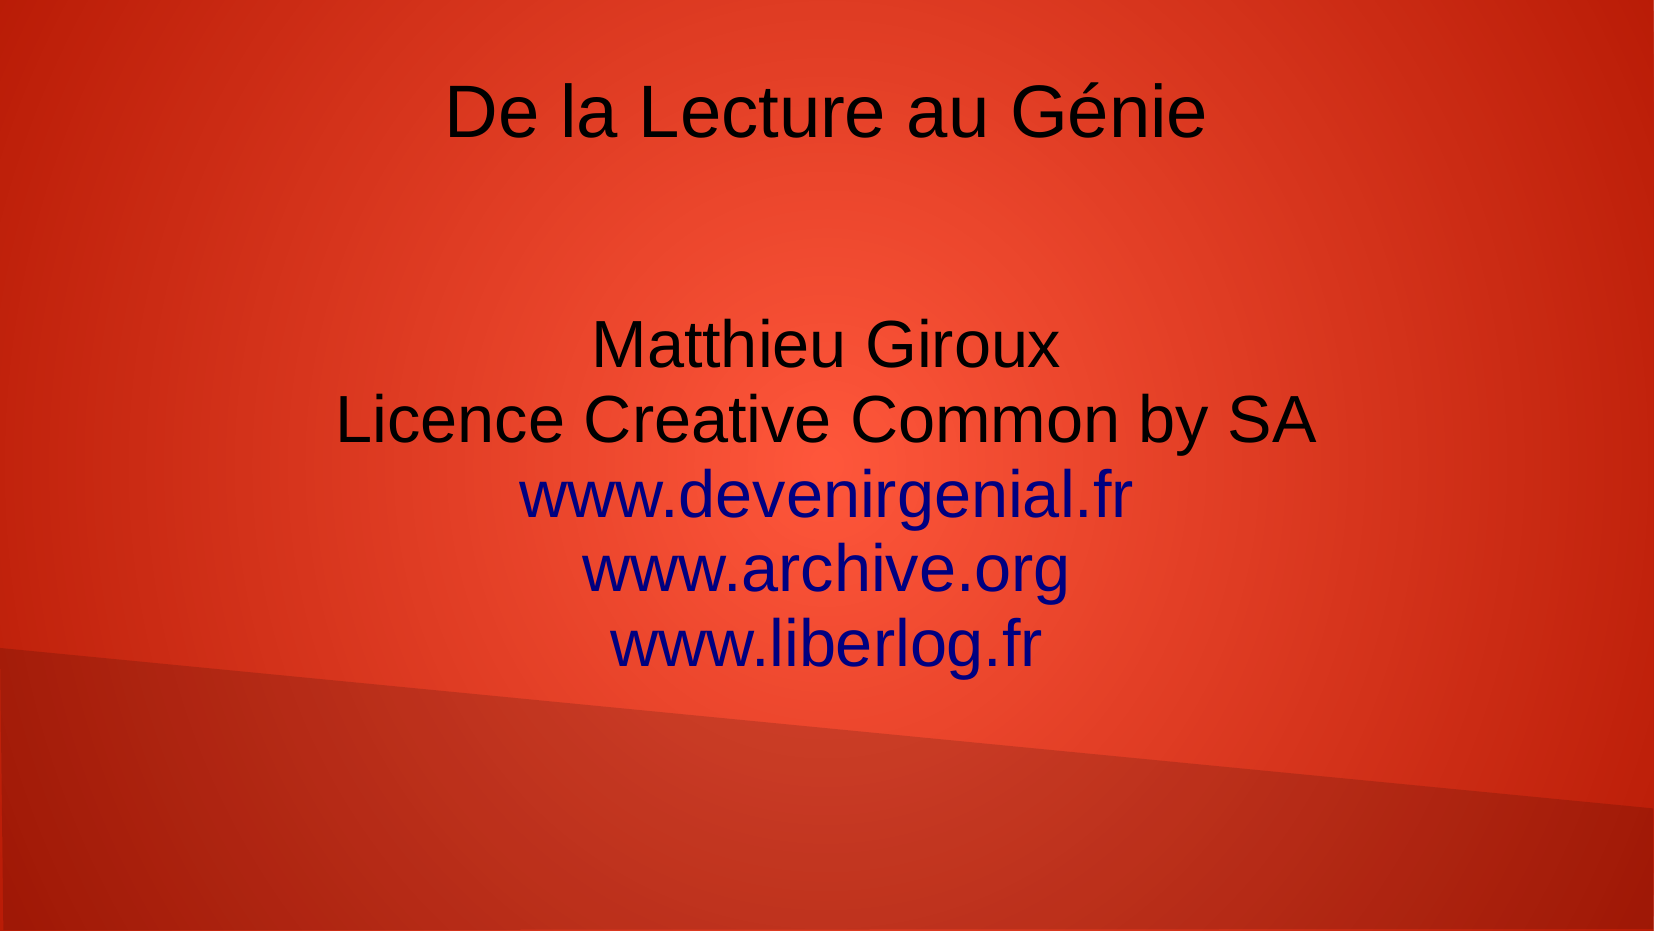

# De la Lecture au Génie
Matthieu Giroux
Licence Creative Common by SA
www.devenirgenial.fr
www.archive.org
www.liberlog.fr